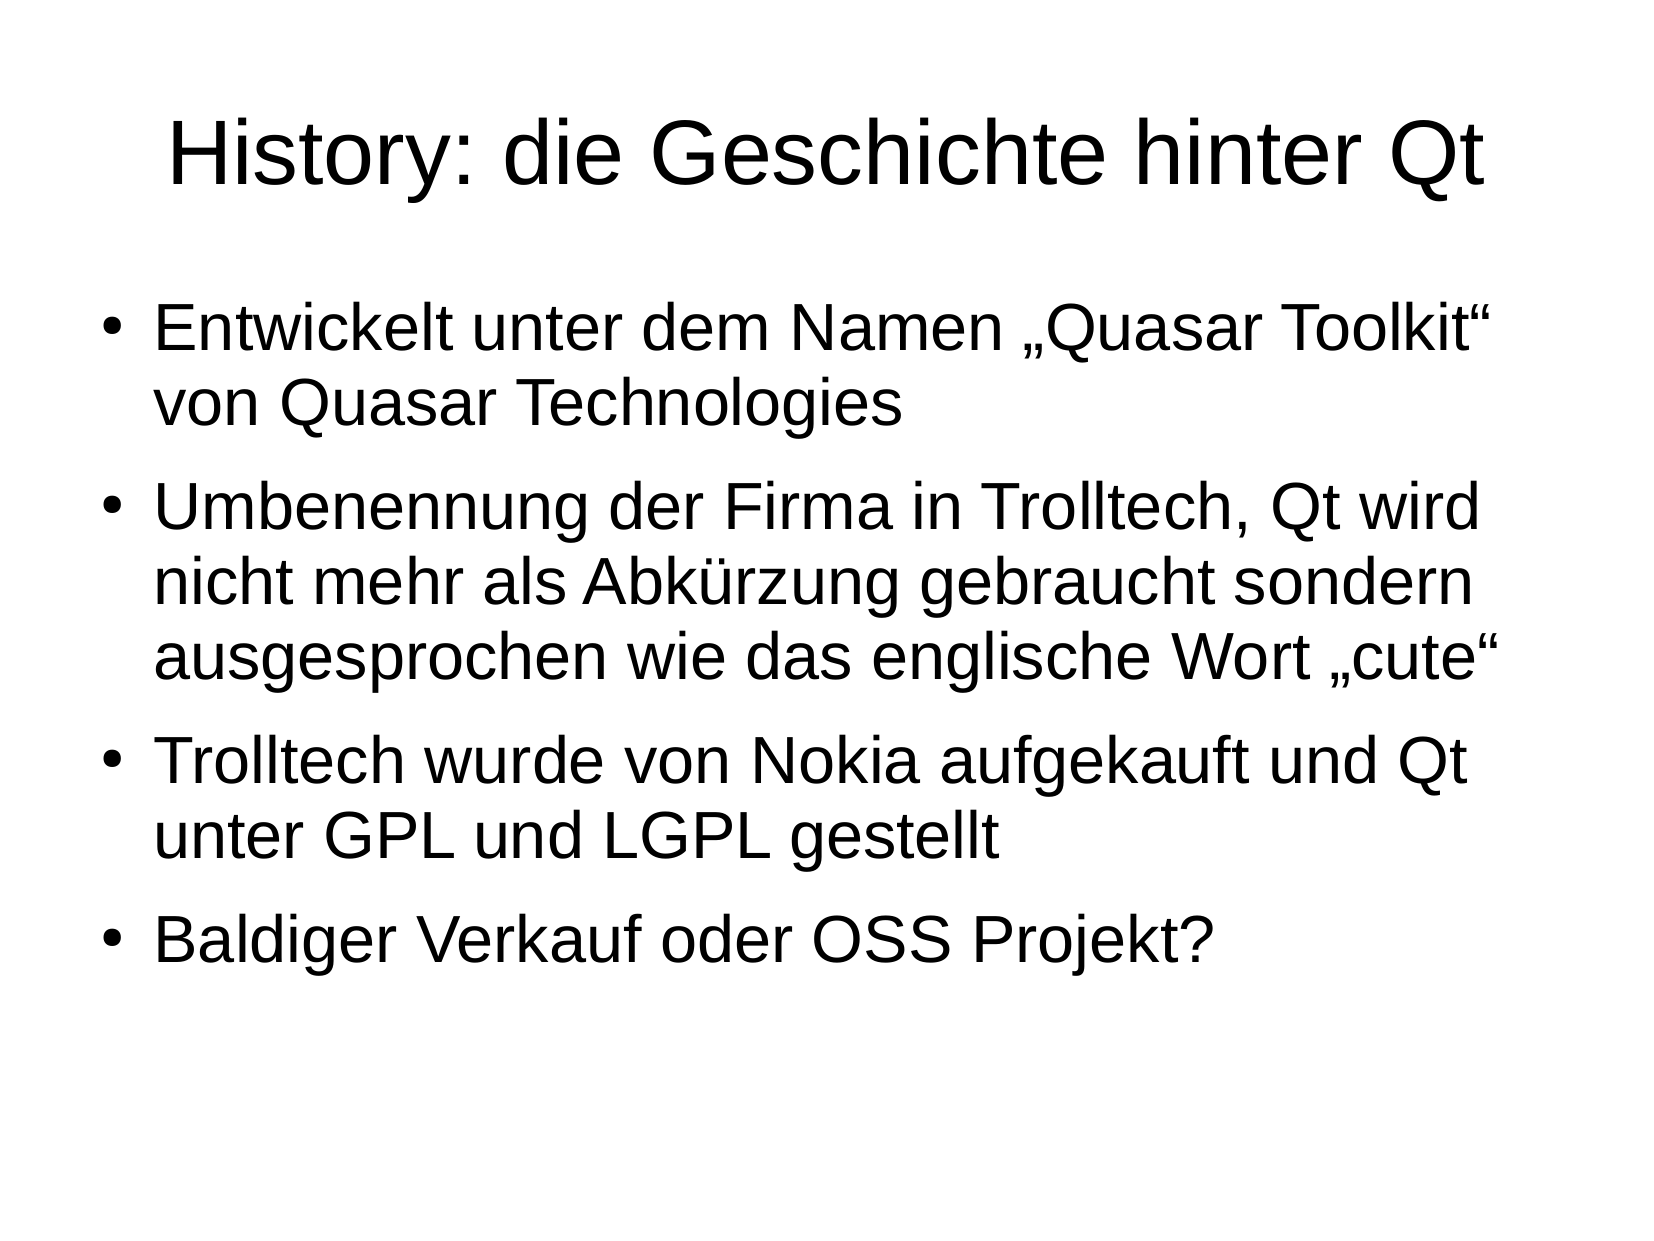

# History: die Geschichte hinter Qt
Entwickelt unter dem Namen „Quasar Toolkit“ von Quasar Technologies
Umbenennung der Firma in Trolltech, Qt wird nicht mehr als Abkürzung gebraucht sondern ausgesprochen wie das englische Wort „cute“
Trolltech wurde von Nokia aufgekauft und Qt unter GPL und LGPL gestellt
Baldiger Verkauf oder OSS Projekt?